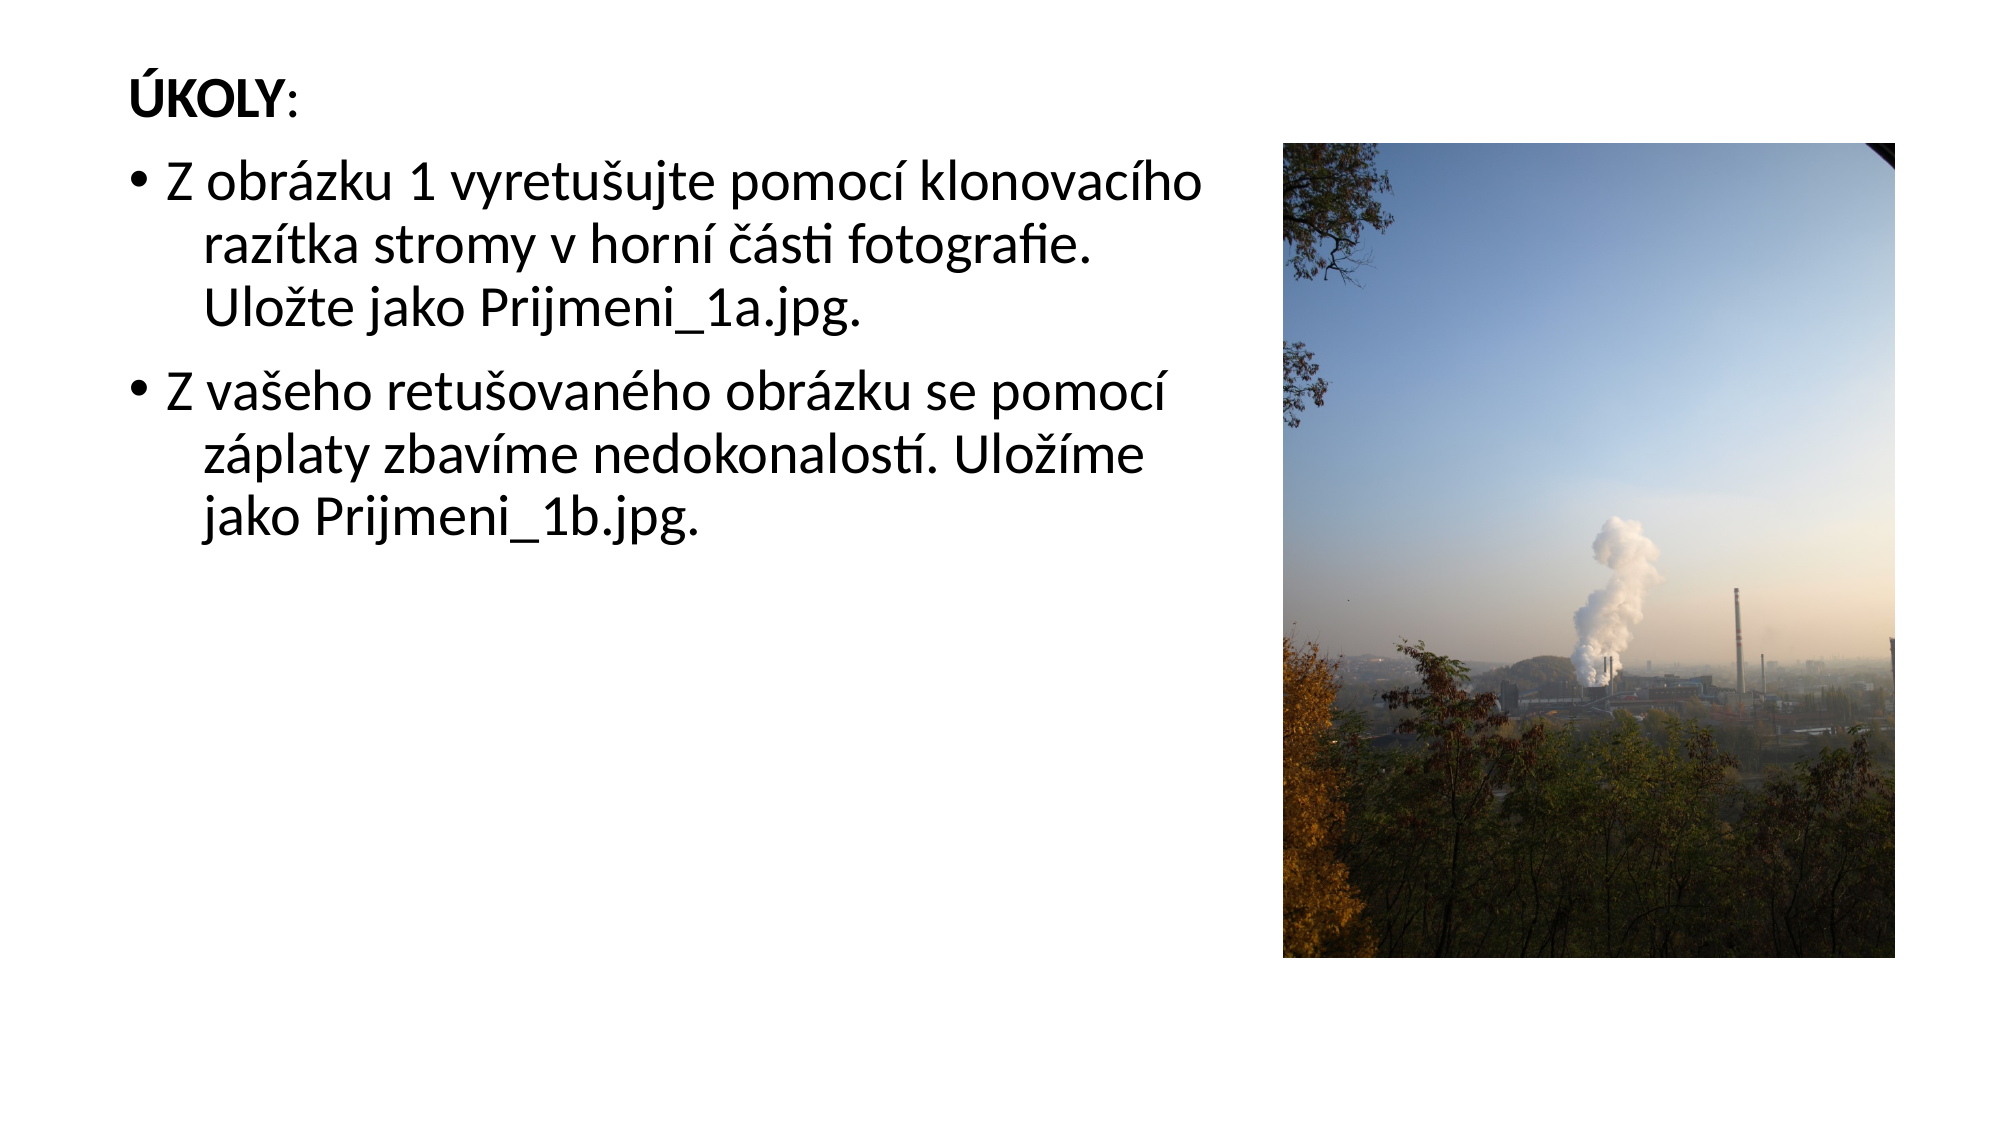

# ÚKOLY:
Z obrázku 1 vyretušujte pomocí klonovacího razítka stromy v horní části fotografie. Uložte jako Prijmeni_1a.jpg.
Z vašeho retušovaného obrázku se pomocí záplaty zbavíme nedokonalostí. Uložíme jako Prijmeni_1b.jpg.